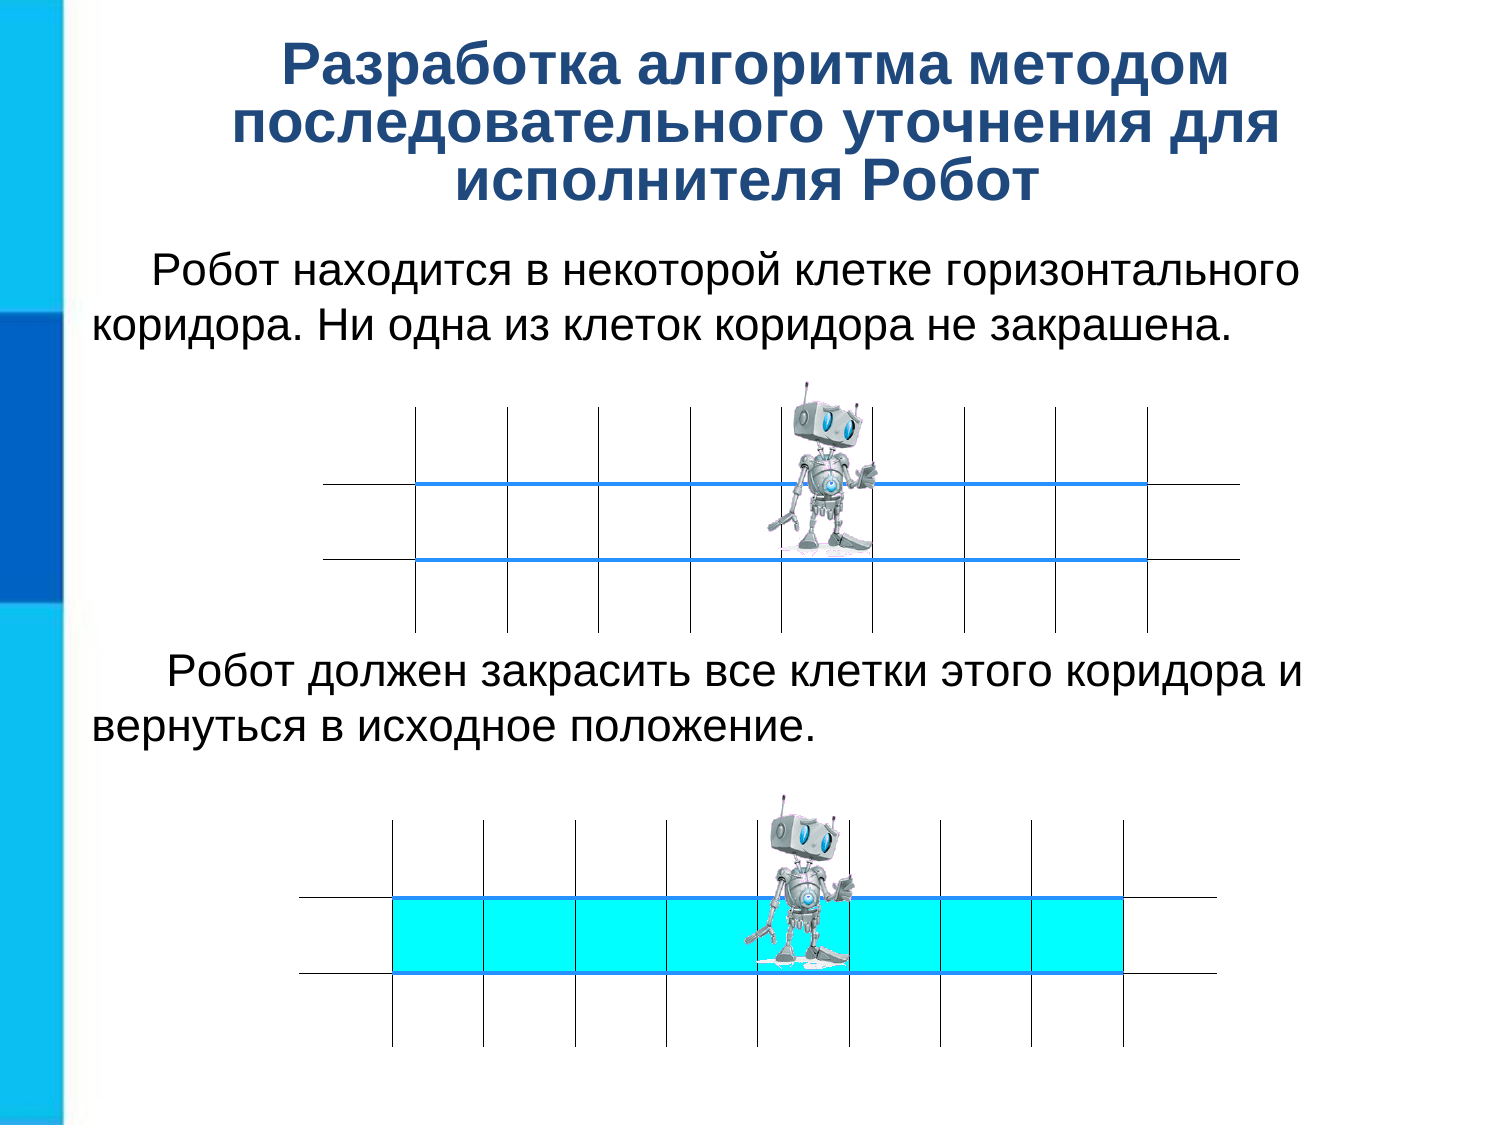

Разработка алгоритма методом последовательного уточнения для исполнителя Робот
Робот находится в некоторой клетке горизонтального коридора. Ни одна из клеток коридора не закрашена.
| | | | | | | | | | |
| --- | --- | --- | --- | --- | --- | --- | --- | --- | --- |
| | | | | | | | | | |
| | | | | | | | | | |
Робот должен закрасить все клетки этого коридора и вернуться в исходное положение.
| | | | | | | | | | |
| --- | --- | --- | --- | --- | --- | --- | --- | --- | --- |
| | | | | | | | | | |
| | | | | | | | | | |